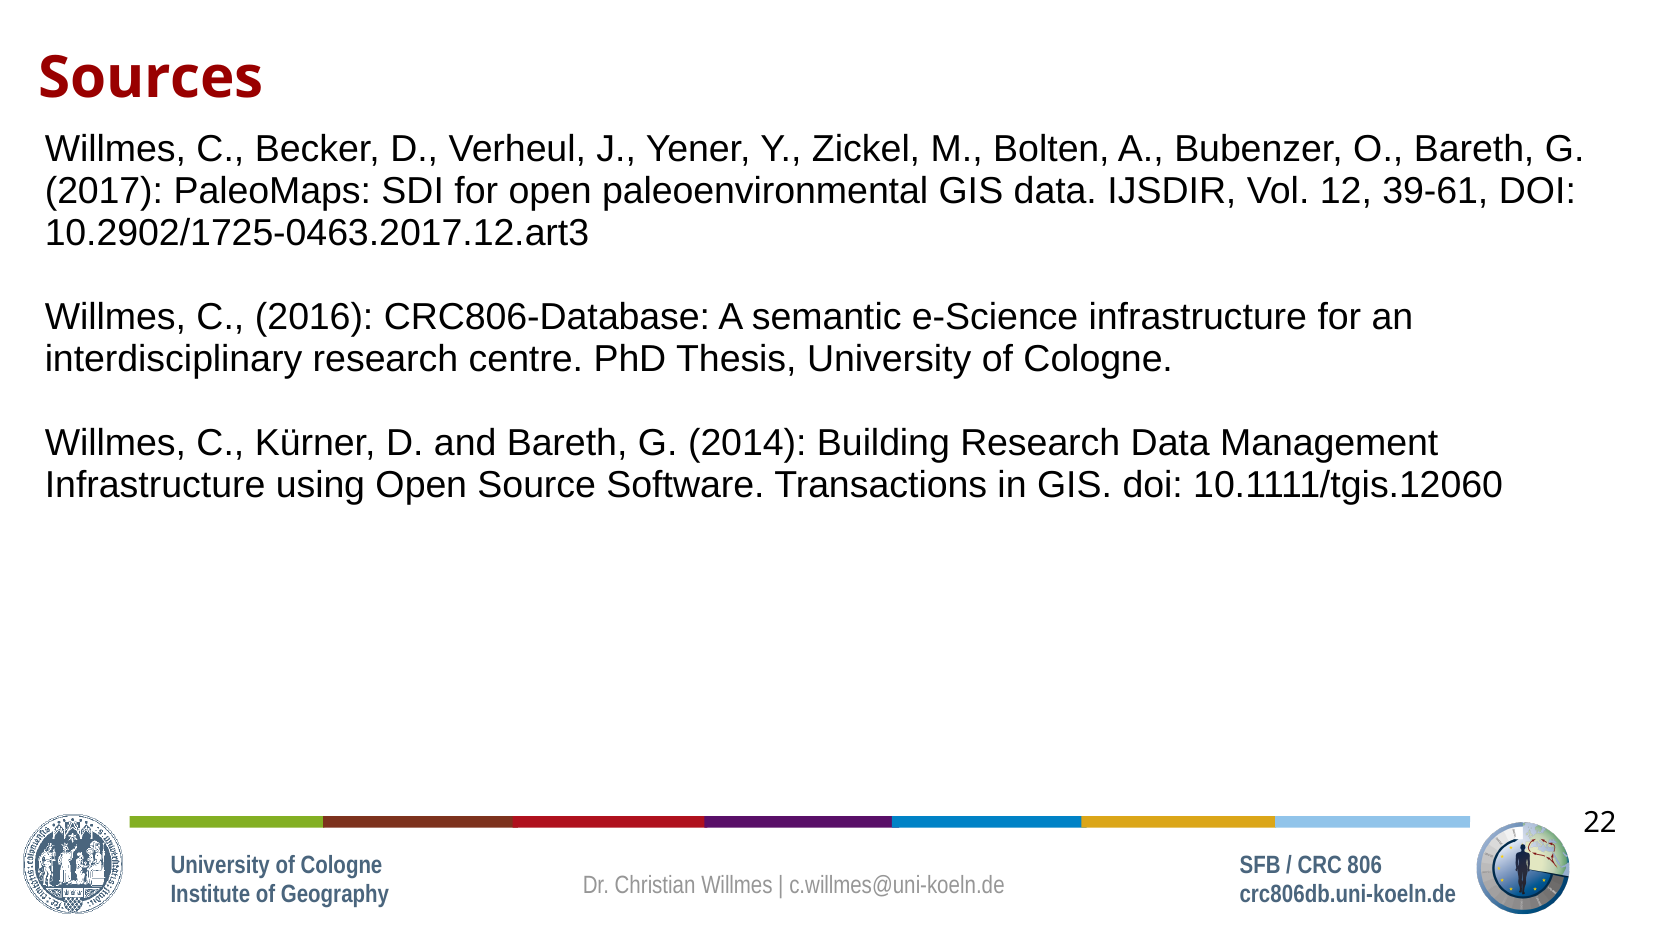

# Sources
Willmes, C., Becker, D., Verheul, J., Yener, Y., Zickel, M., Bolten, A., Bubenzer, O., Bareth, G. (2017): PaleoMaps: SDI for open paleoenvironmental GIS data. IJSDIR, Vol. 12, 39-61, DOI: 10.2902/1725-0463.2017.12.art3
Willmes, C., (2016): CRC806-Database: A semantic e-Science infrastructure for an interdisciplinary research centre. PhD Thesis, University of Cologne.
Willmes, C., Kürner, D. and Bareth, G. (2014): Building Research Data Management Infrastructure using Open Source Software. Transactions in GIS. doi: 10.1111/tgis.12060